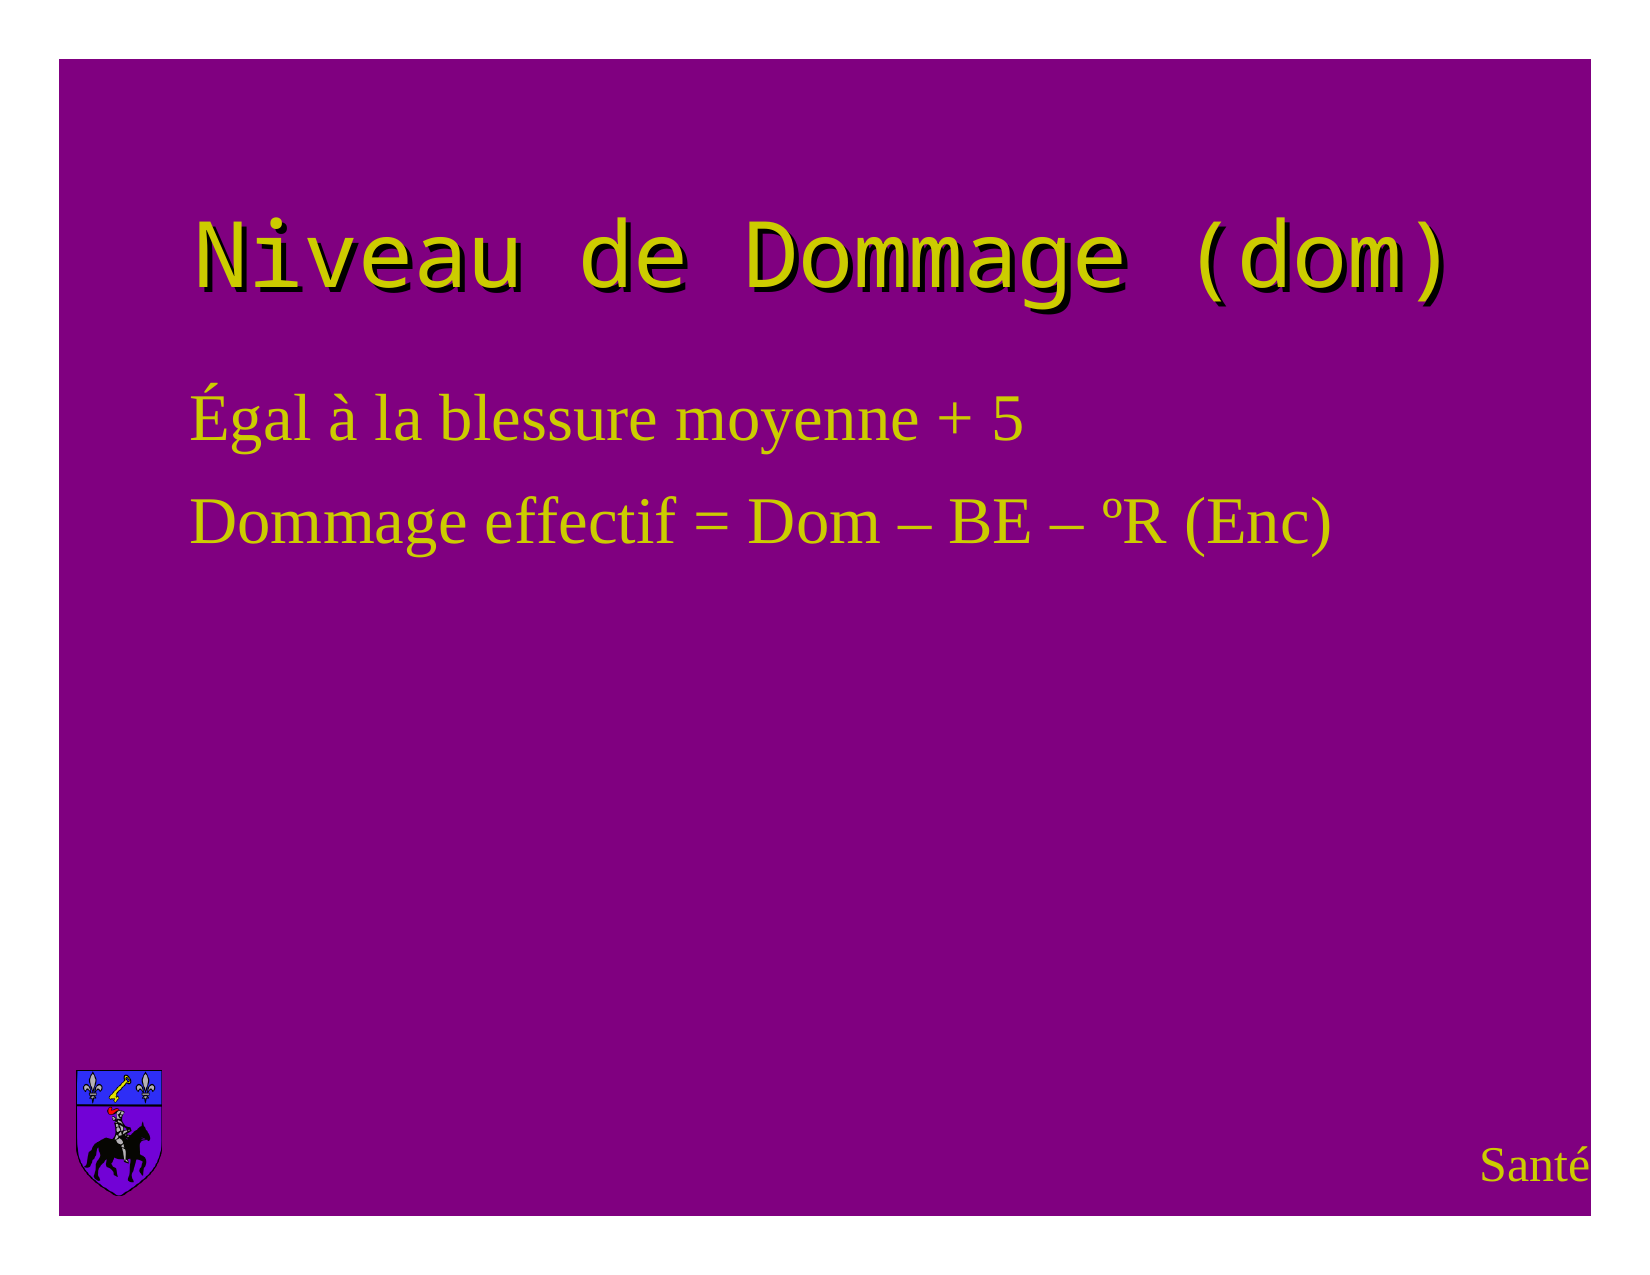

# Niveau de Dommage (dom)
Égal à la blessure moyenne + 5
Dommage effectif = Dom – BE – ºR (Enc)
Santé